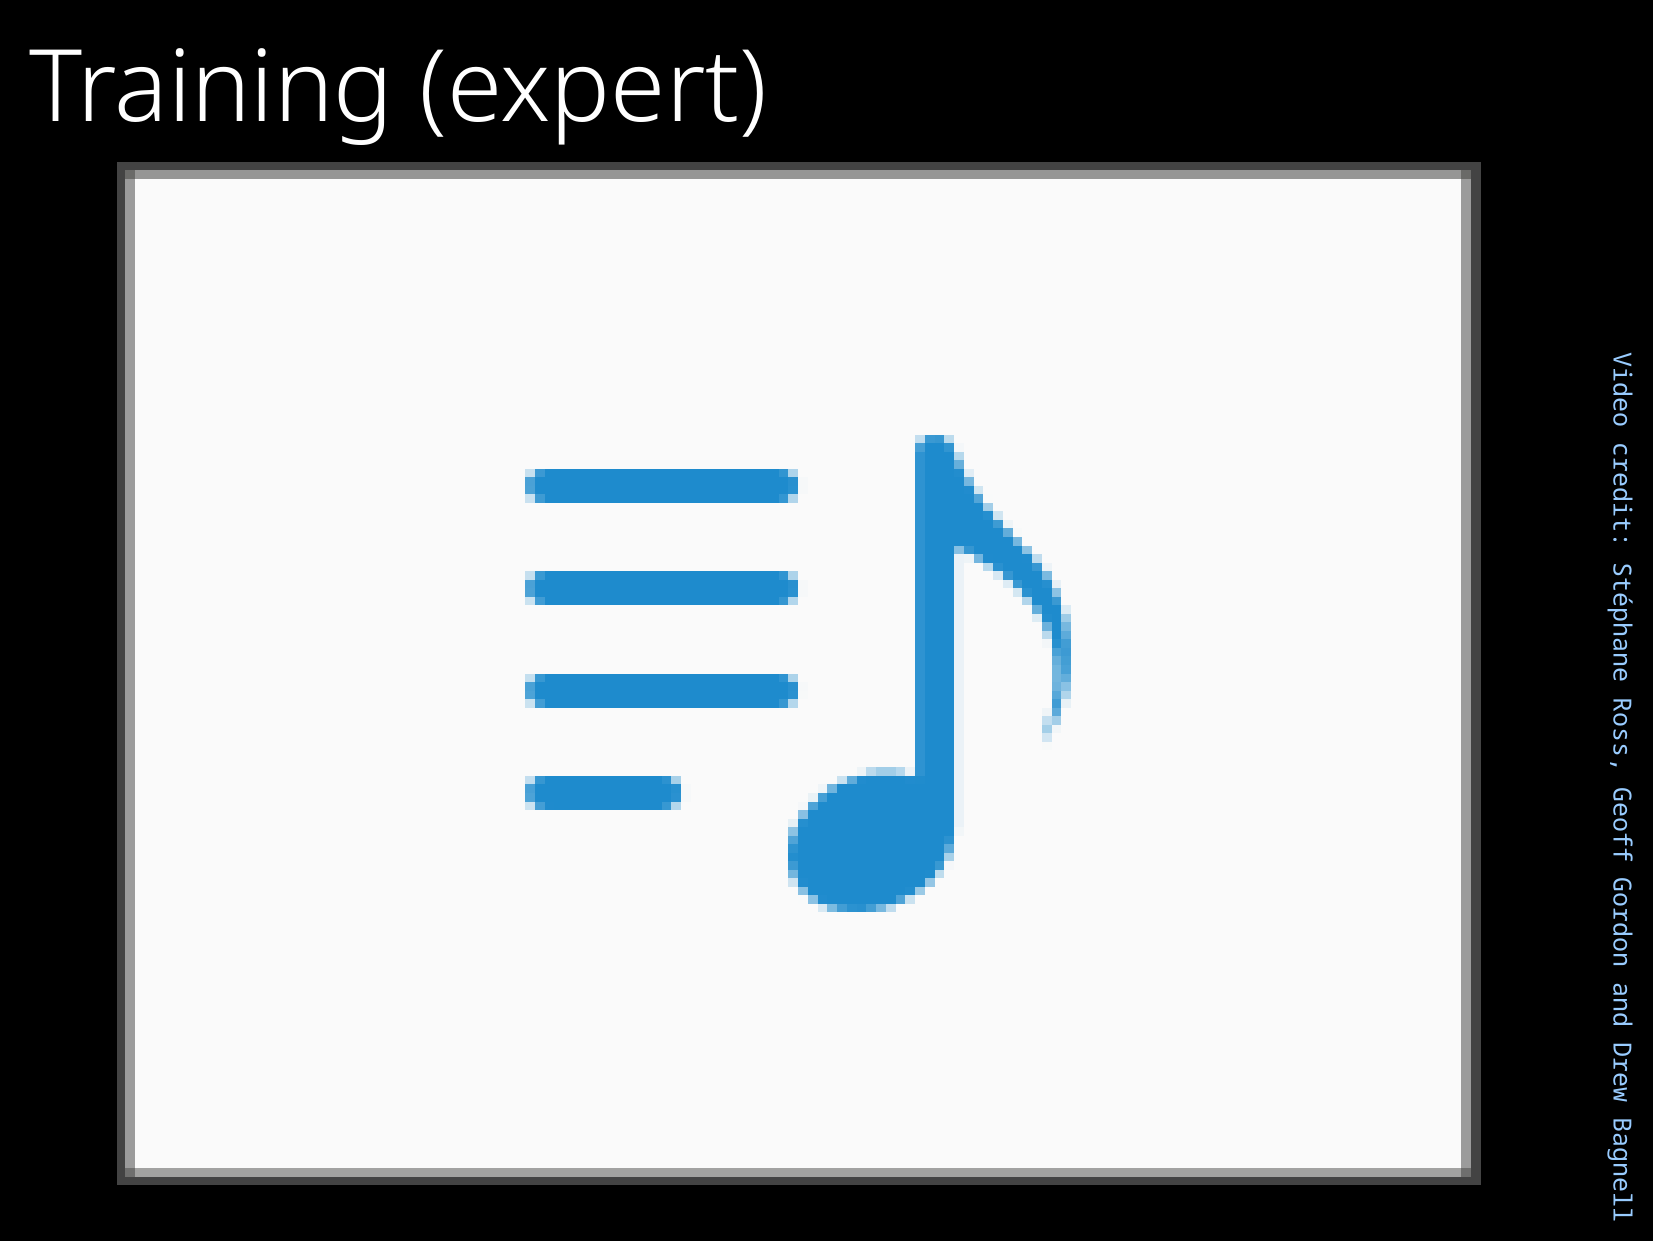

# Training (expert)
Video credit: Stéphane Ross, Geoff Gordon and Drew Bagnell